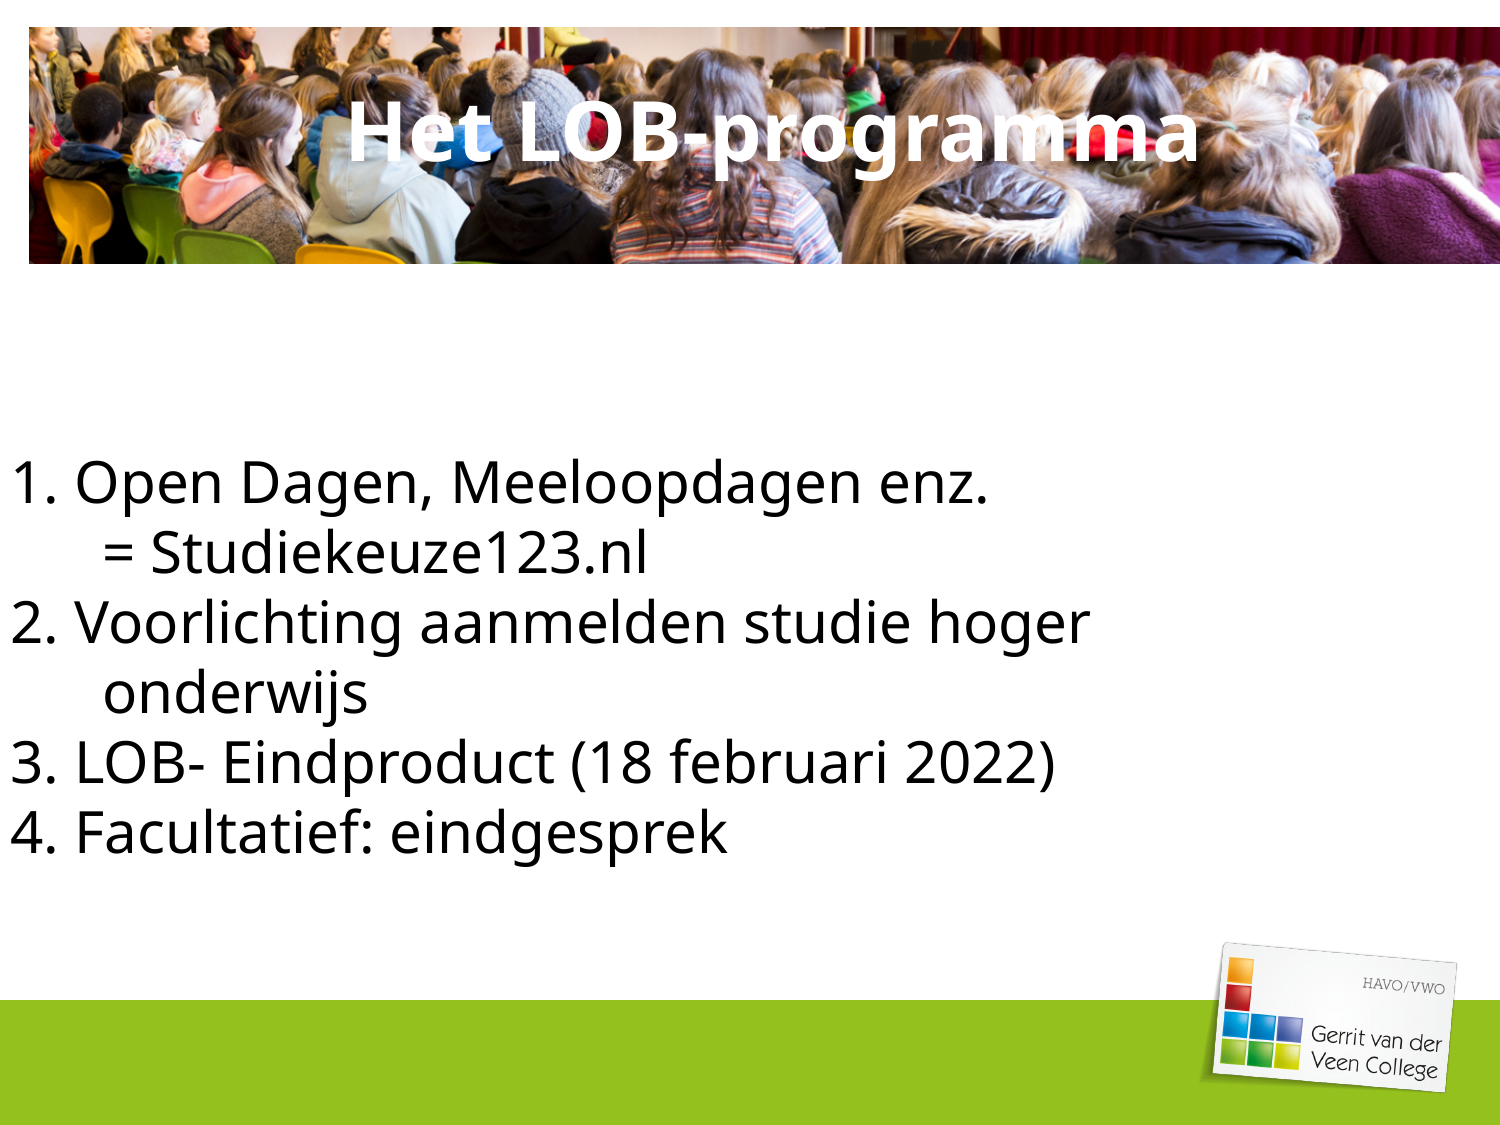

Het LOB-programma ​
1. Open Dagen, Meeloopdagen enz.
 = Studiekeuze123.nl
2. Voorlichting aanmelden studie hoger
 onderwijs
3. LOB- Eindproduct (18 februari 2022)
4. Facultatief: eindgesprek